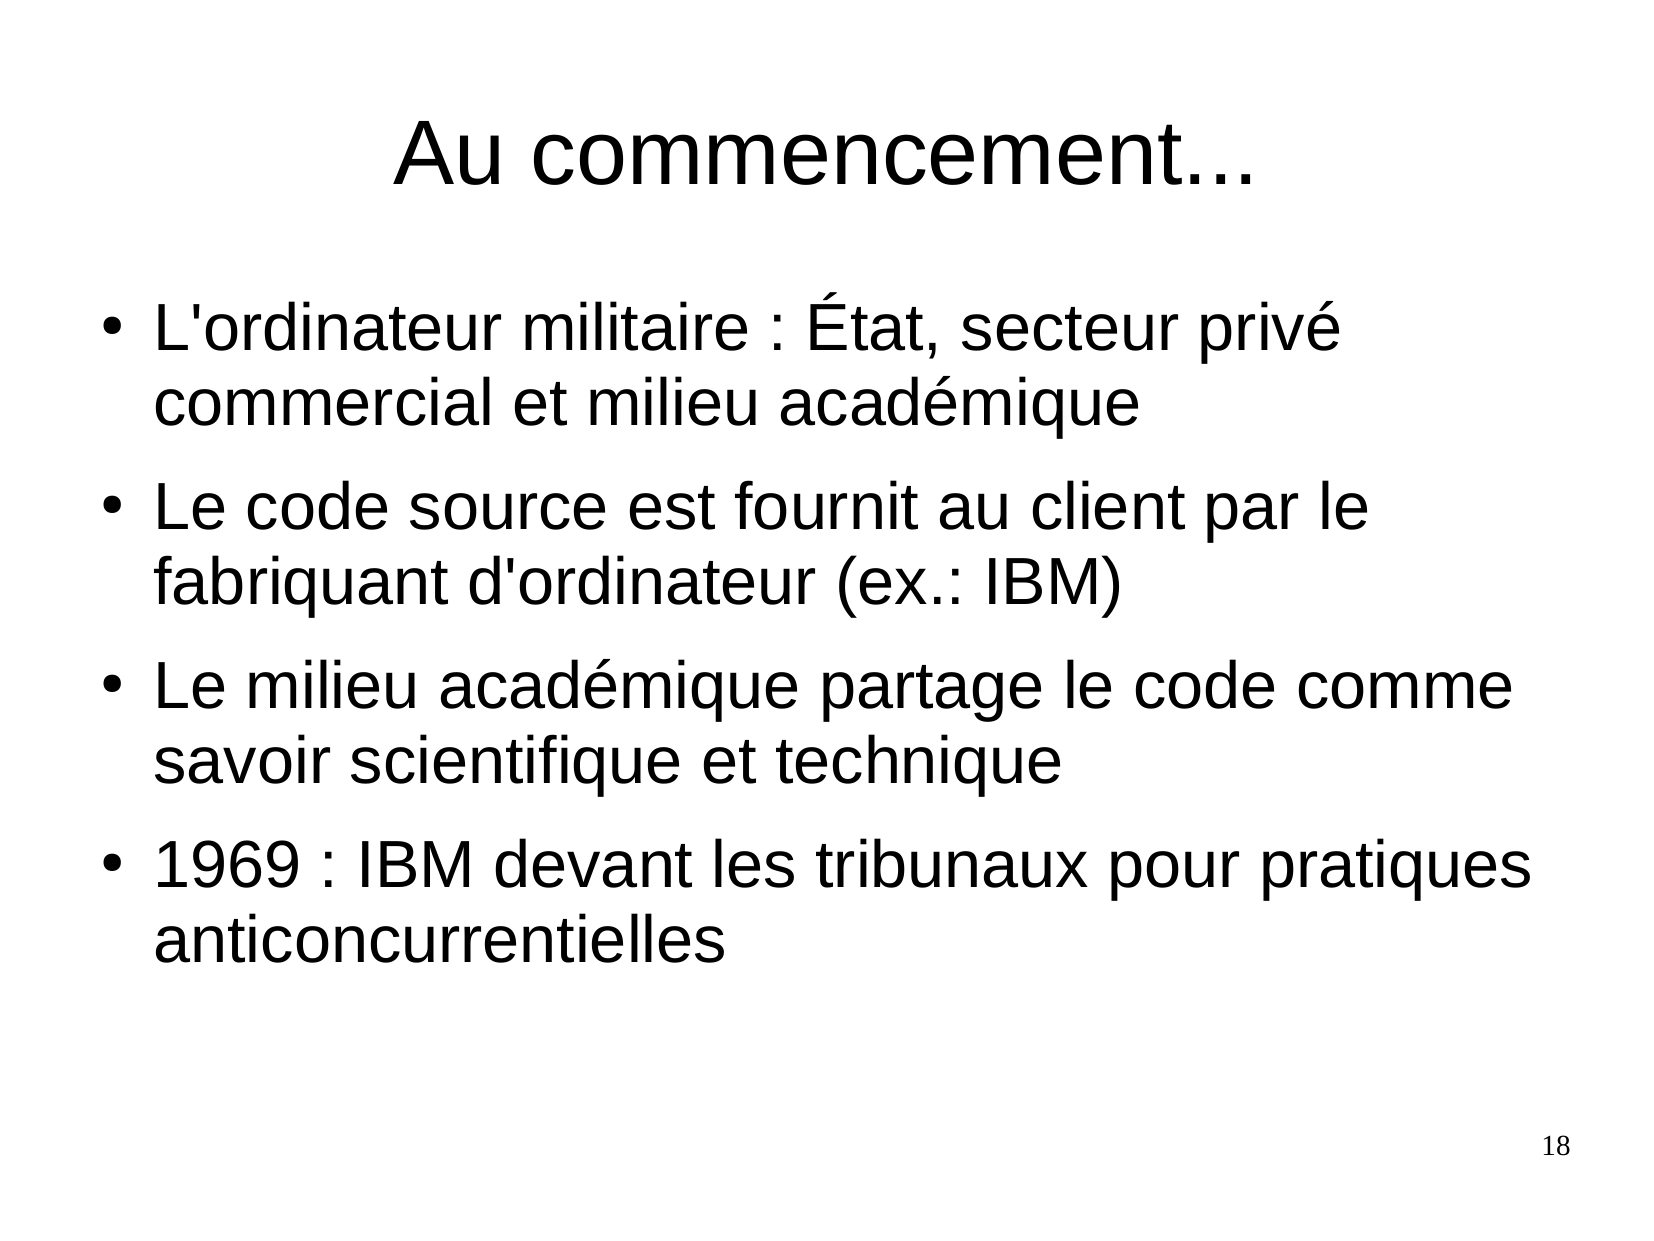

# Au commencement...
L'ordinateur militaire : État, secteur privé commercial et milieu académique
Le code source est fournit au client par le fabriquant d'ordinateur (ex.: IBM)
Le milieu académique partage le code comme savoir scientifique et technique
1969 : IBM devant les tribunaux pour pratiques anticoncurrentielles
18